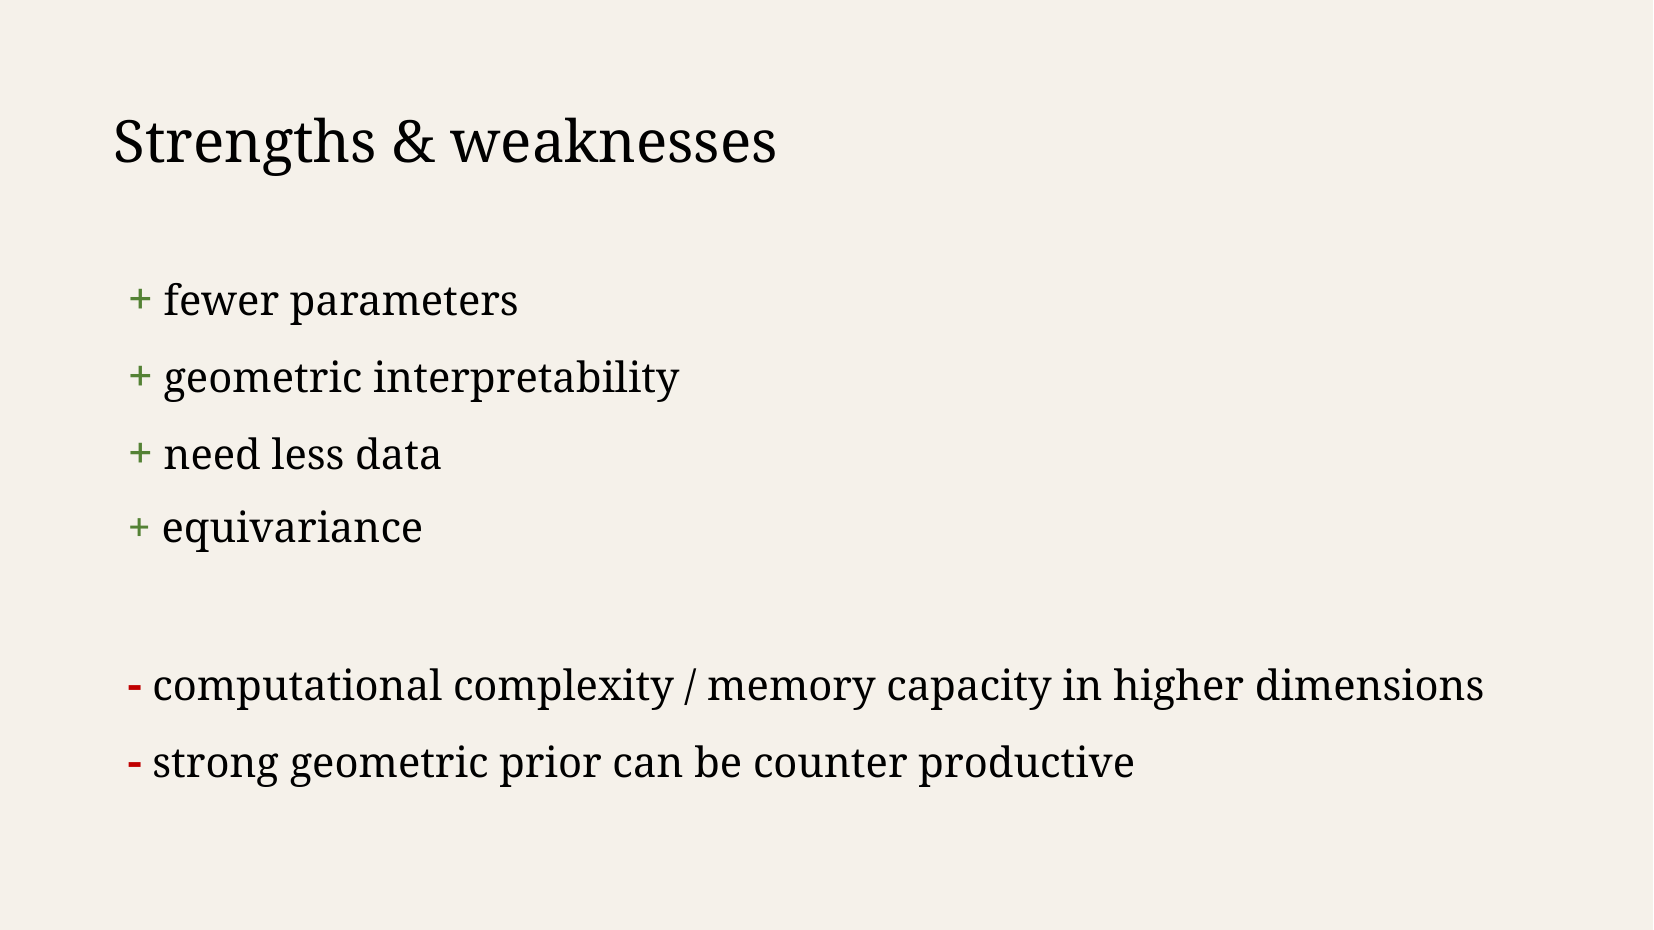

# Strengths & weaknesses
+ fewer parameters
+ geometric interpretability
+ need less data
+ equivariance
- computational complexity / memory capacity in higher dimensions
- strong geometric prior can be counter productive